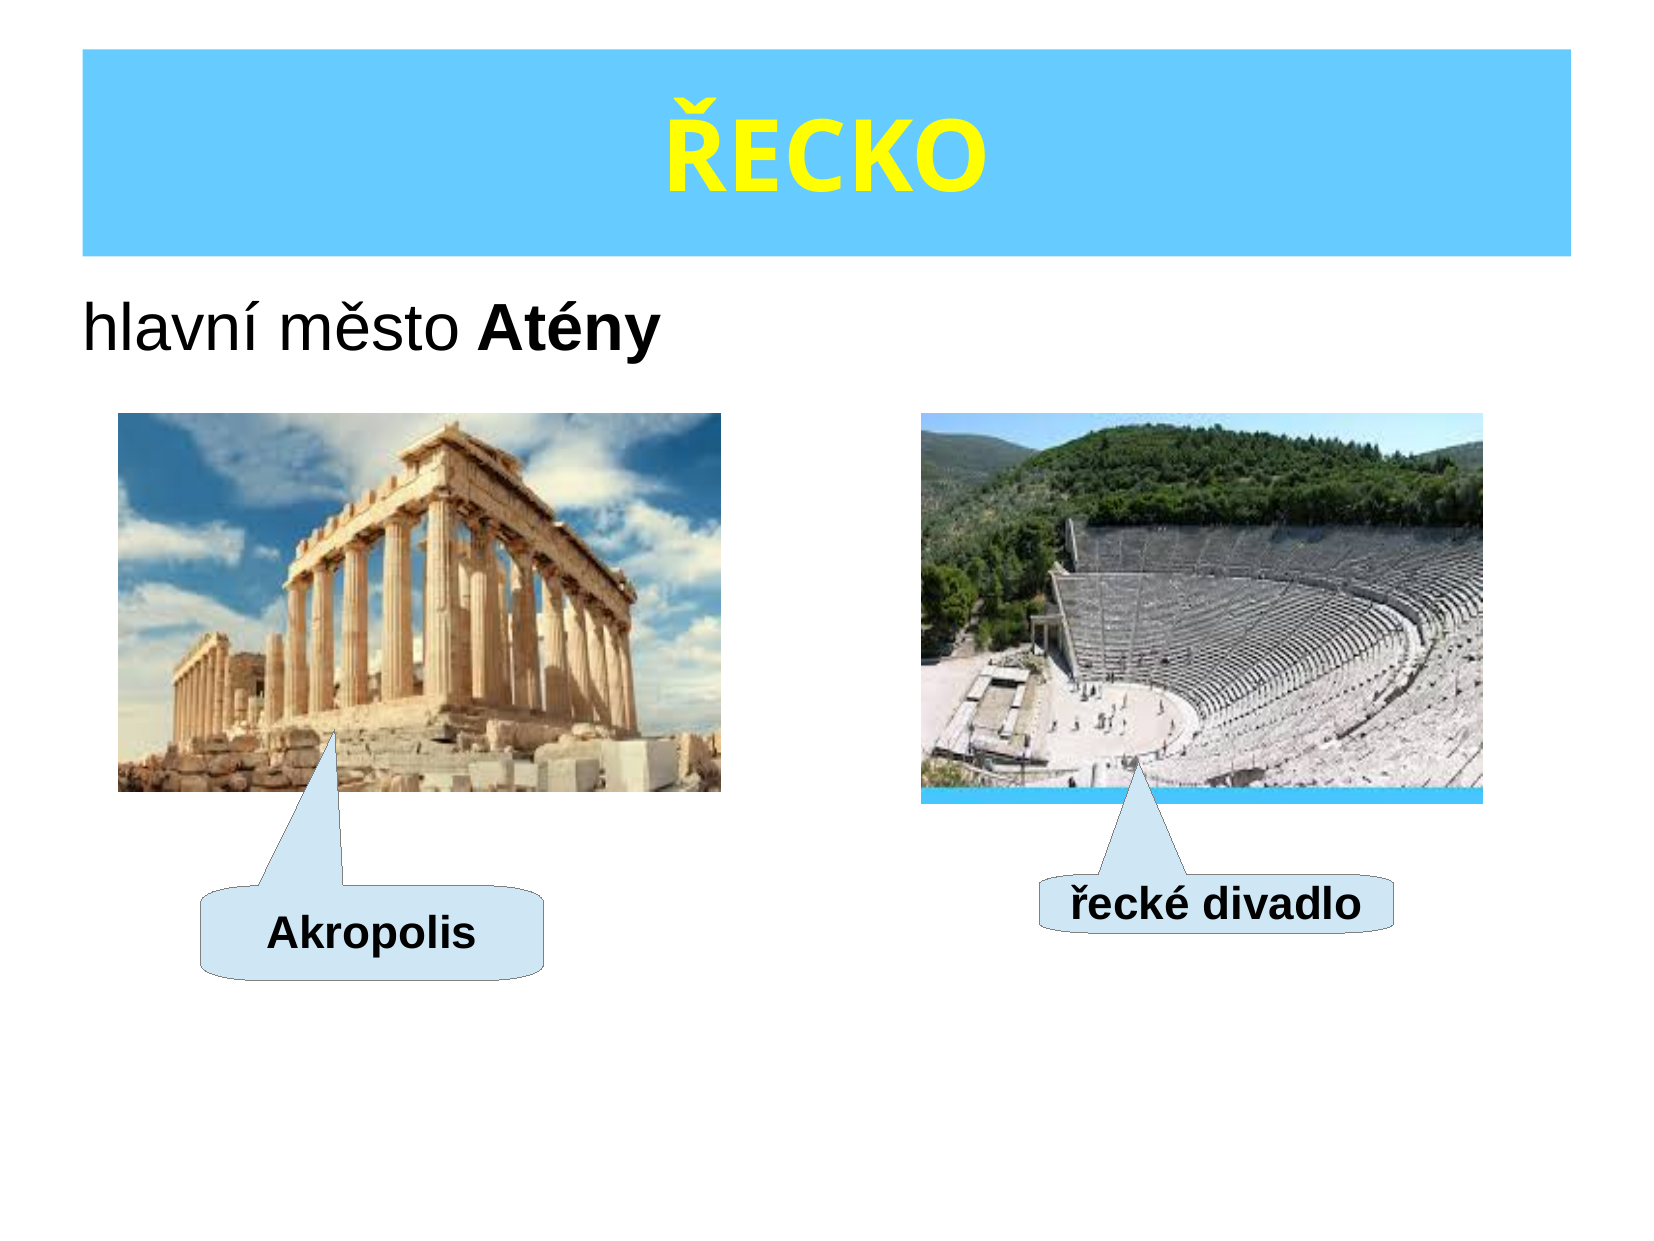

# ŘECKO
hlavní město Atény
řecké divadlo
Akropolis